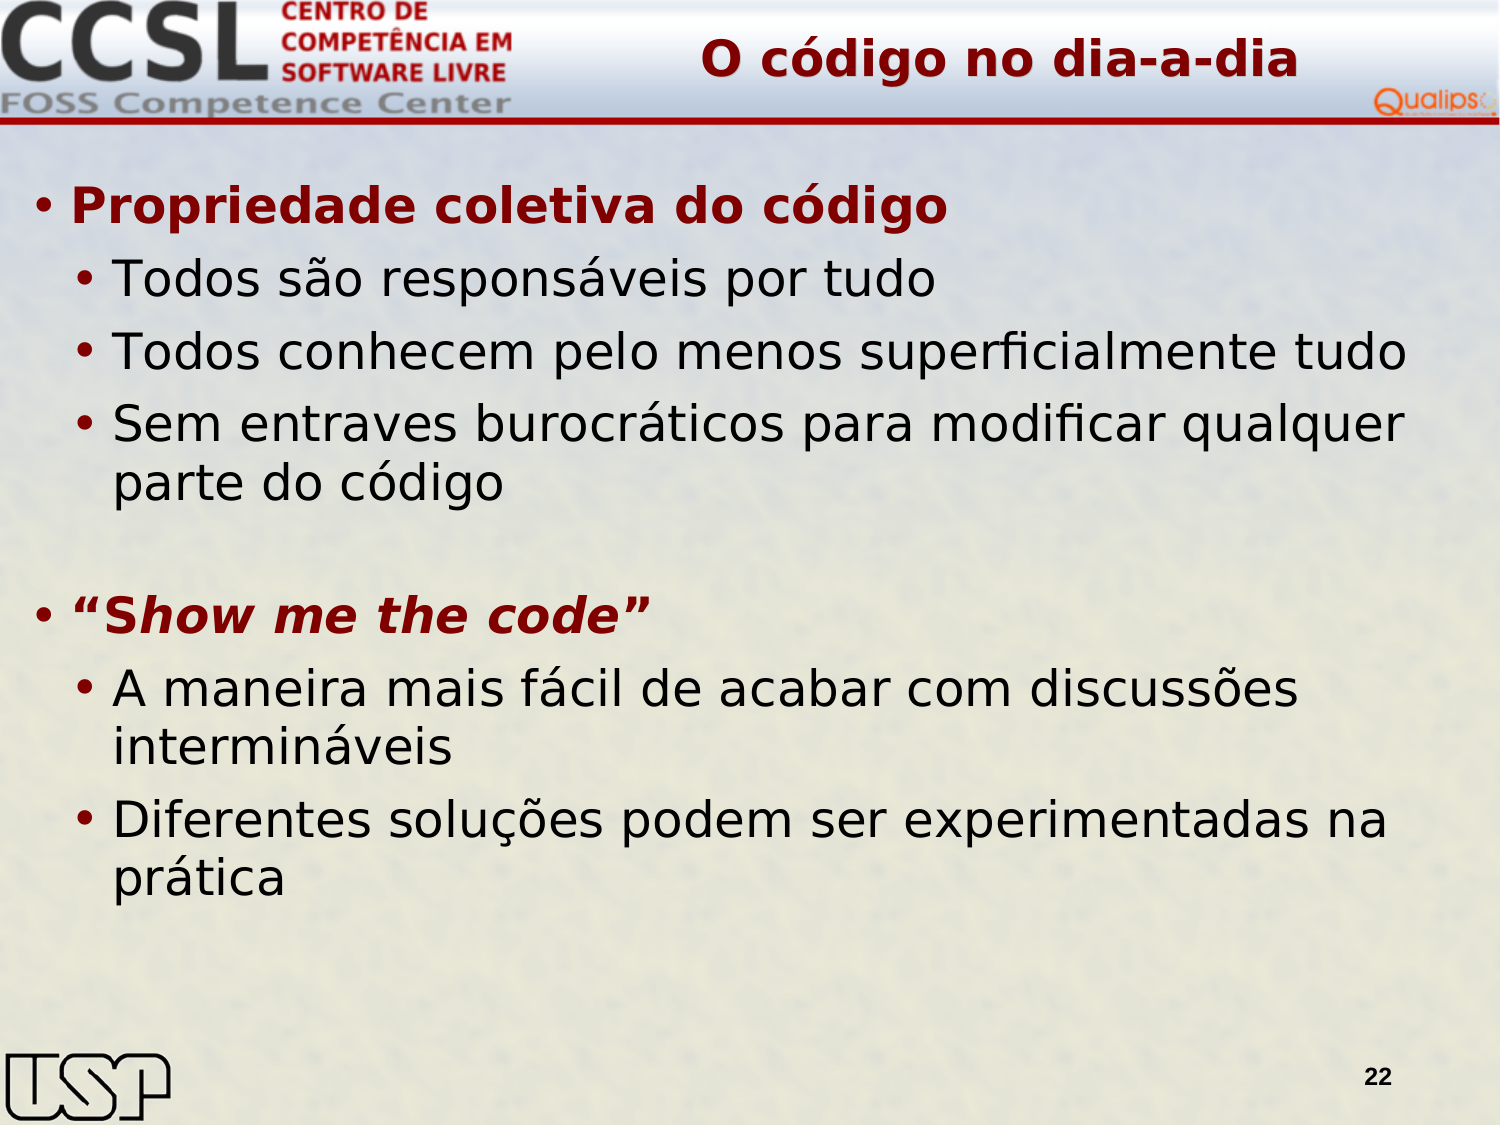

# O código no dia-a-dia
Propriedade coletiva do código
Todos são responsáveis por tudo
Todos conhecem pelo menos superficialmente tudo
Sem entraves burocráticos para modificar qualquer parte do código
“Show me the code”
A maneira mais fácil de acabar com discussões intermináveis
Diferentes soluções podem ser experimentadas na prática